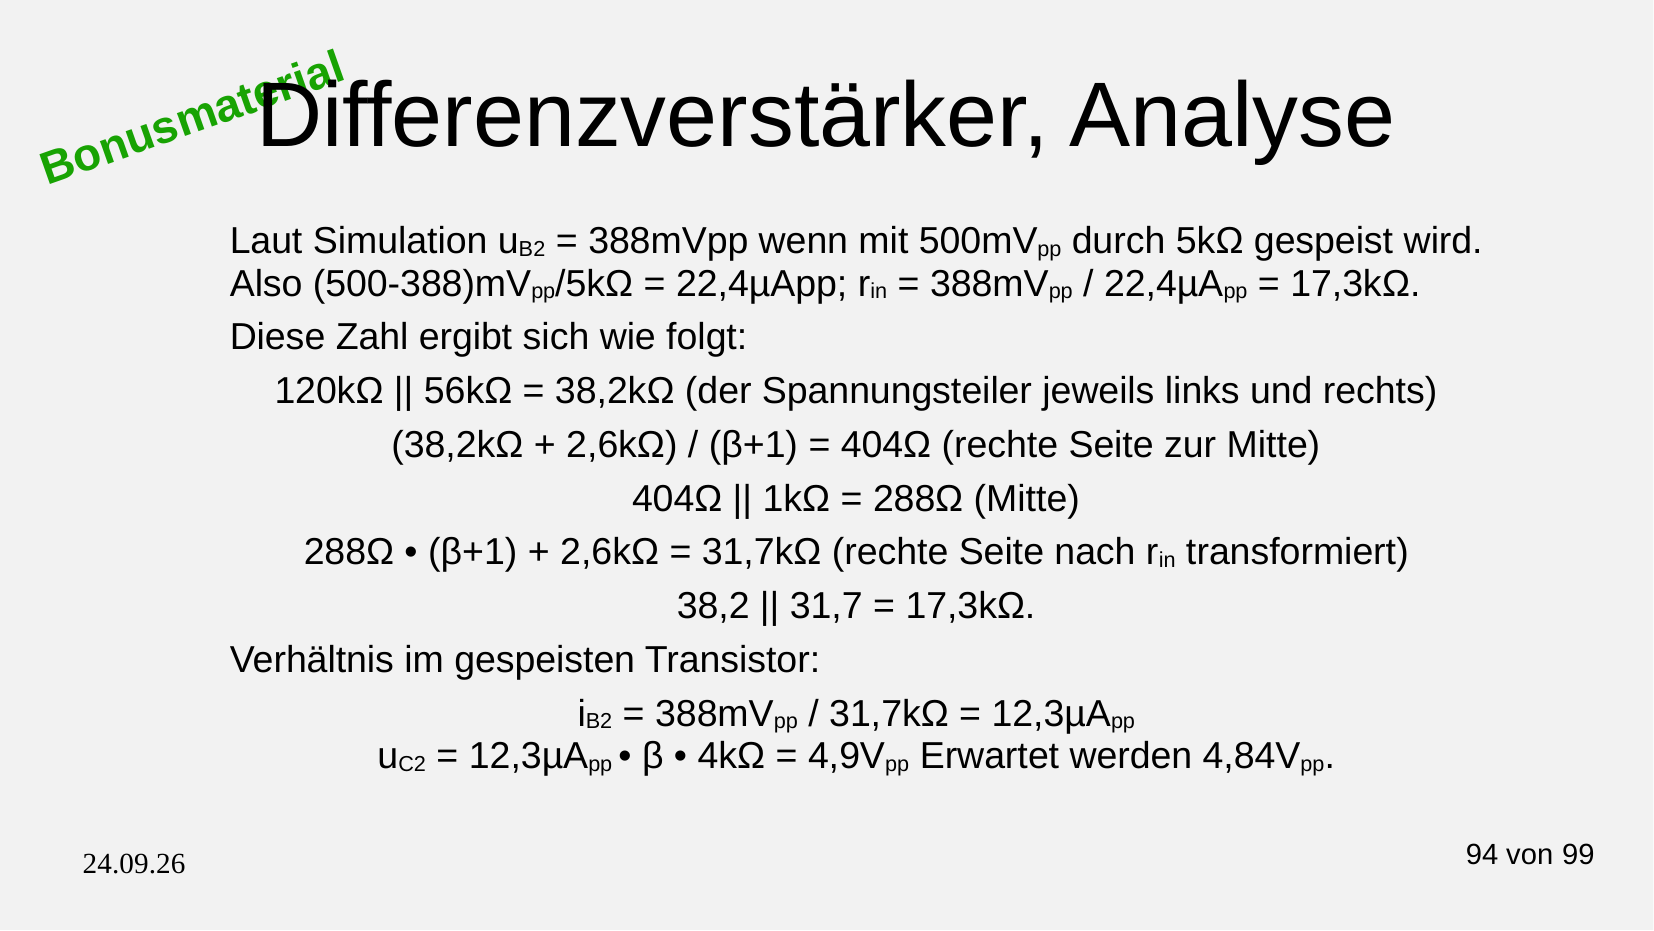

# Differenzverstärker, Analyse
Laut Simulation uB2 = 388mVpp wenn mit 500mVpp durch 5kΩ gespeist wird.
Also (500-388)mVpp/5kΩ = 22,4µApp; rin = 388mVpp / 22,4µApp = 17,3kΩ.
Diese Zahl ergibt sich wie folgt:
120kΩ || 56kΩ = 38,2kΩ (der Spannungsteiler jeweils links und rechts)
(38,2kΩ + 2,6kΩ) / (β+1) = 404Ω (rechte Seite zur Mitte)
404Ω || 1kΩ = 288Ω (Mitte)
288Ω • (β+1) + 2,6kΩ = 31,7kΩ (rechte Seite nach rin transformiert)
38,2 || 31,7 = 17,3kΩ.
Verhältnis im gespeisten Transistor:
iB2 = 388mVpp / 31,7kΩ = 12,3µApp
uC2 = 12,3µApp • β • 4kΩ = 4,9Vpp Erwartet werden 4,84Vpp.
94